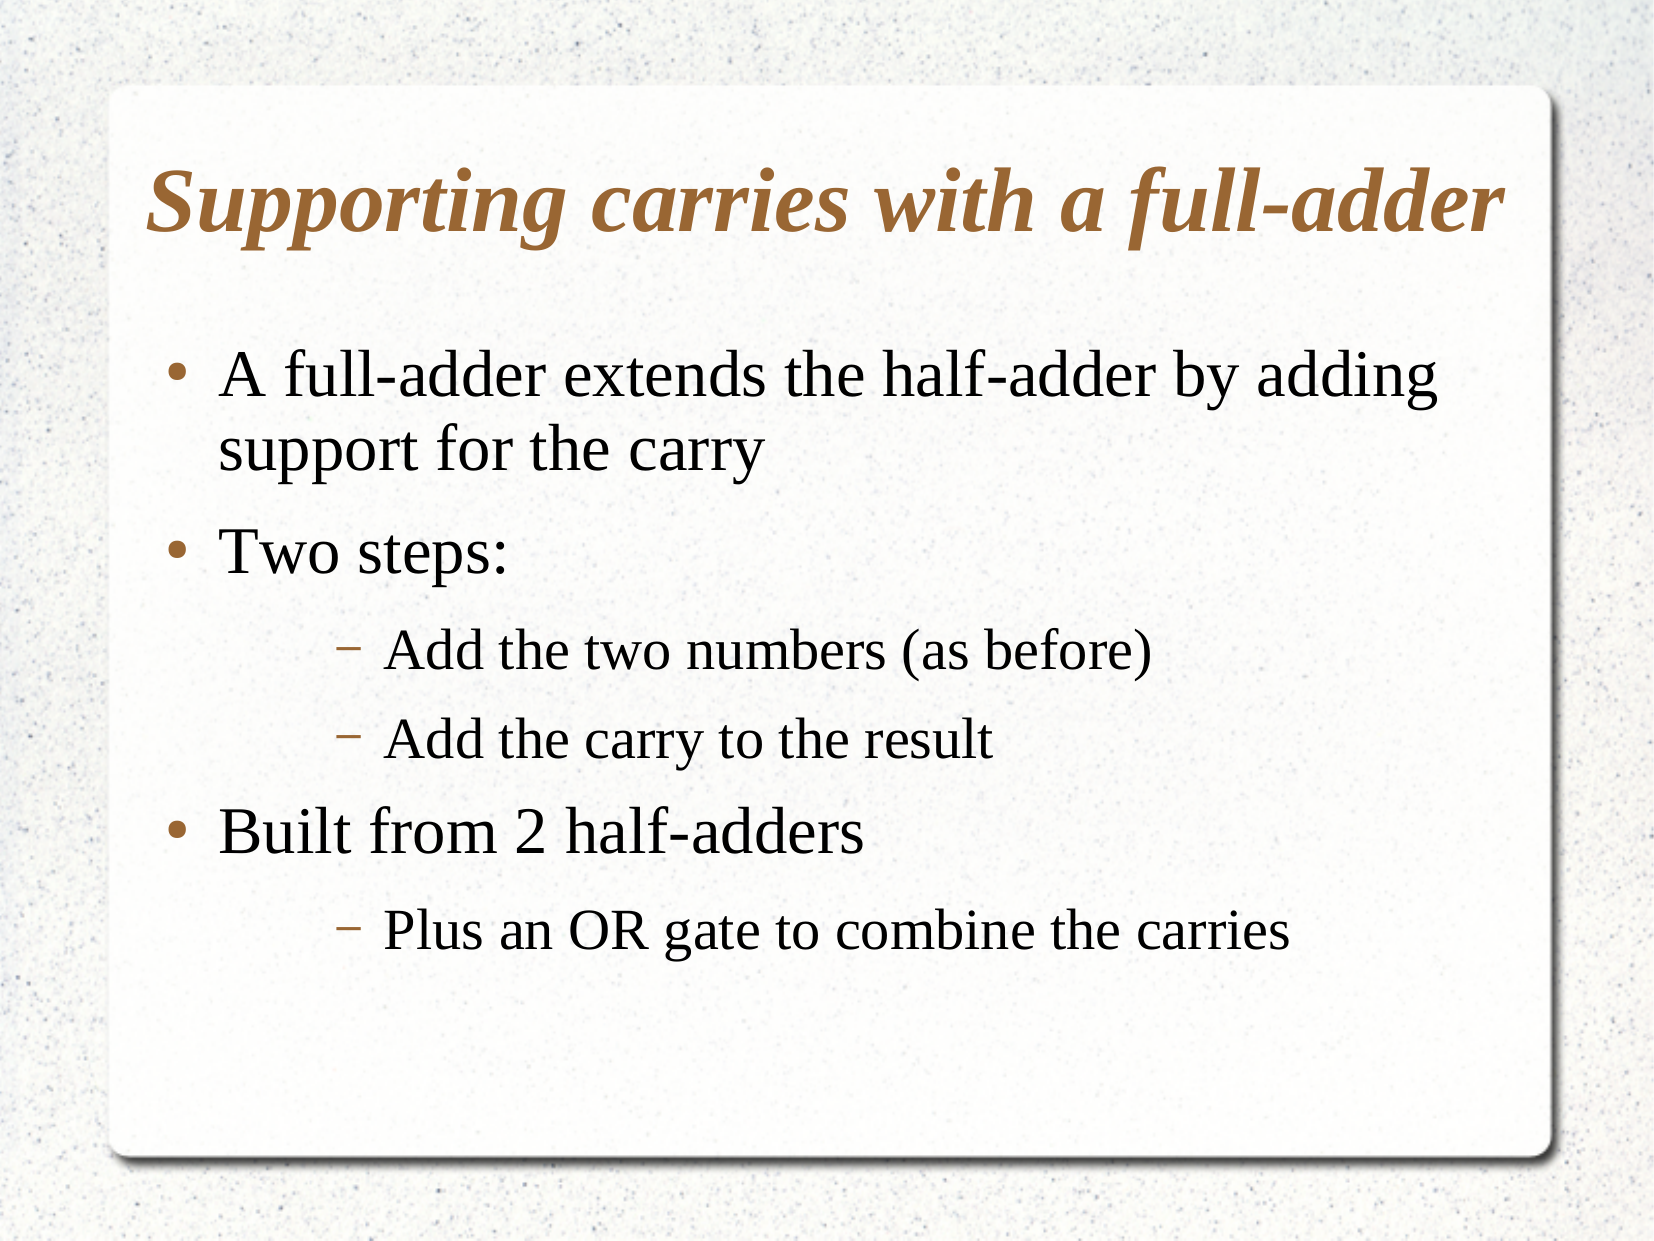

# Supporting carries with a full-adder
A full-adder extends the half-adder by adding support for the carry
Two steps:
Add the two numbers (as before)
Add the carry to the result
Built from 2 half-adders
Plus an OR gate to combine the carries